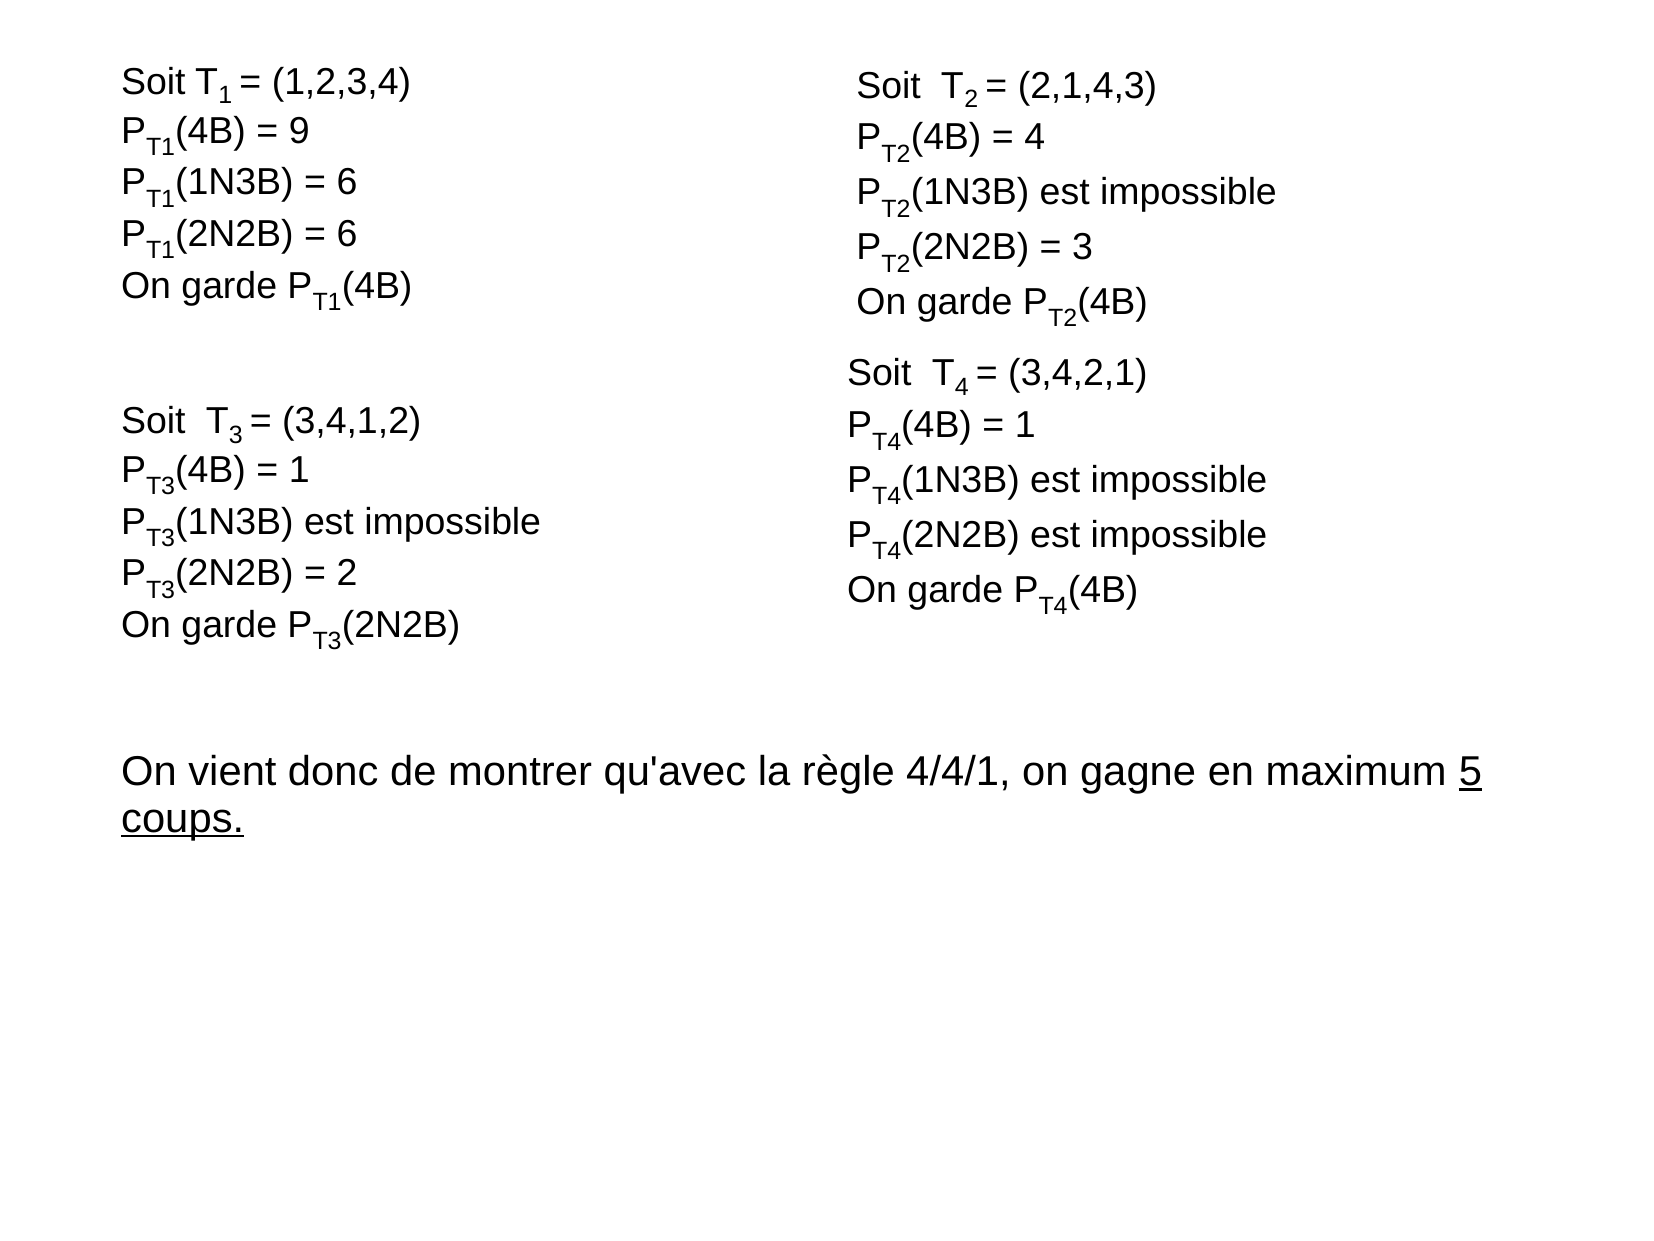

Soit T1 = (1,2,3,4)
PT1(4B) = 9
PT1(1N3B) = 6
PT1(2N2B) = 6
On garde PT1(4B)
Soit T3 = (3,4,1,2)
PT3(4B) = 1
PT3(1N3B) est impossible
PT3(2N2B) = 2
On garde PT3(2N2B)
On vient donc de montrer qu'avec la règle 4/4/1, on gagne en maximum 5 coups.
Soit T2 = (2,1,4,3)
PT2(4B) = 4
PT2(1N3B) est impossible
PT2(2N2B) = 3
On garde PT2(4B)
Soit T4 = (3,4,2,1)
PT4(4B) = 1
PT4(1N3B) est impossible
PT4(2N2B) est impossible
On garde PT4(4B)